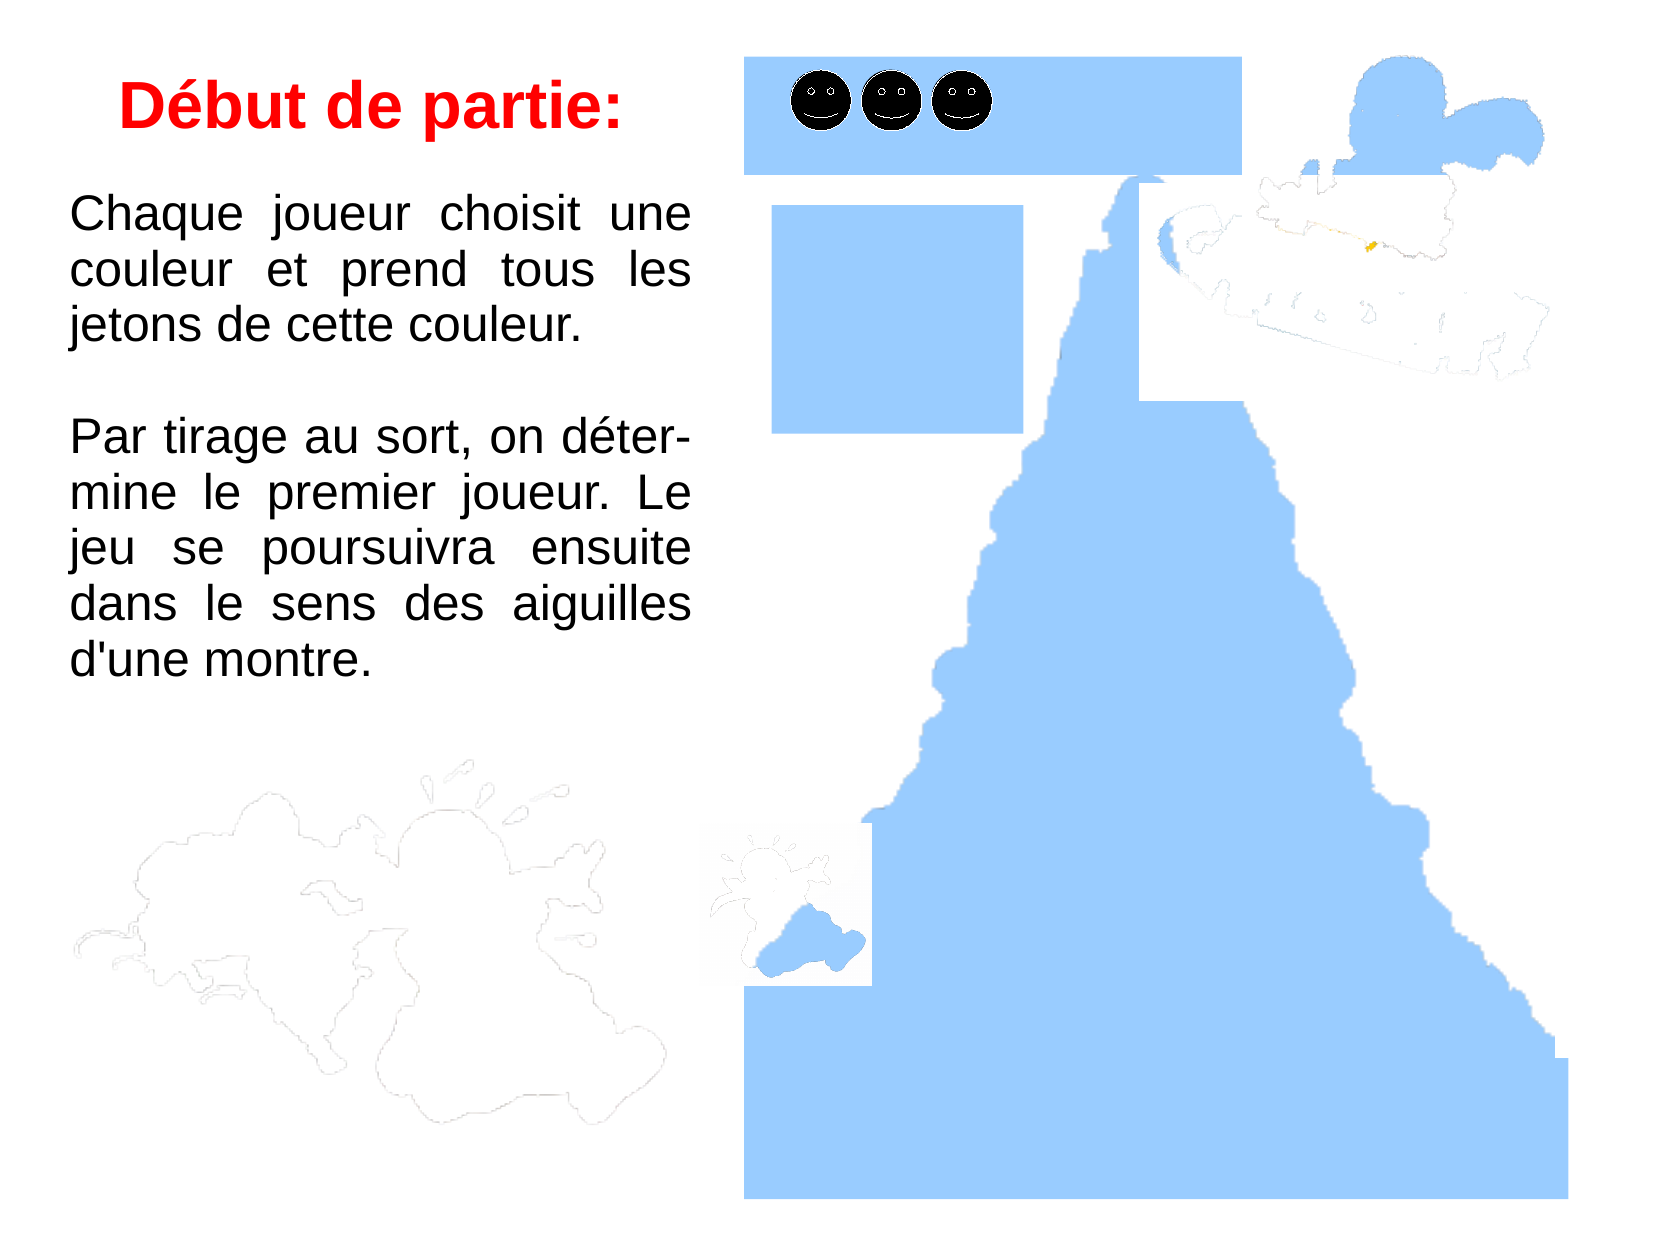

Début de partie:
Chaque joueur choisit une couleur et prend tous les jetons de cette couleur.
Par tirage au sort, on déter-mine le premier joueur. Le jeu se poursuivra ensuite dans le sens des aiguilles d'une montre.